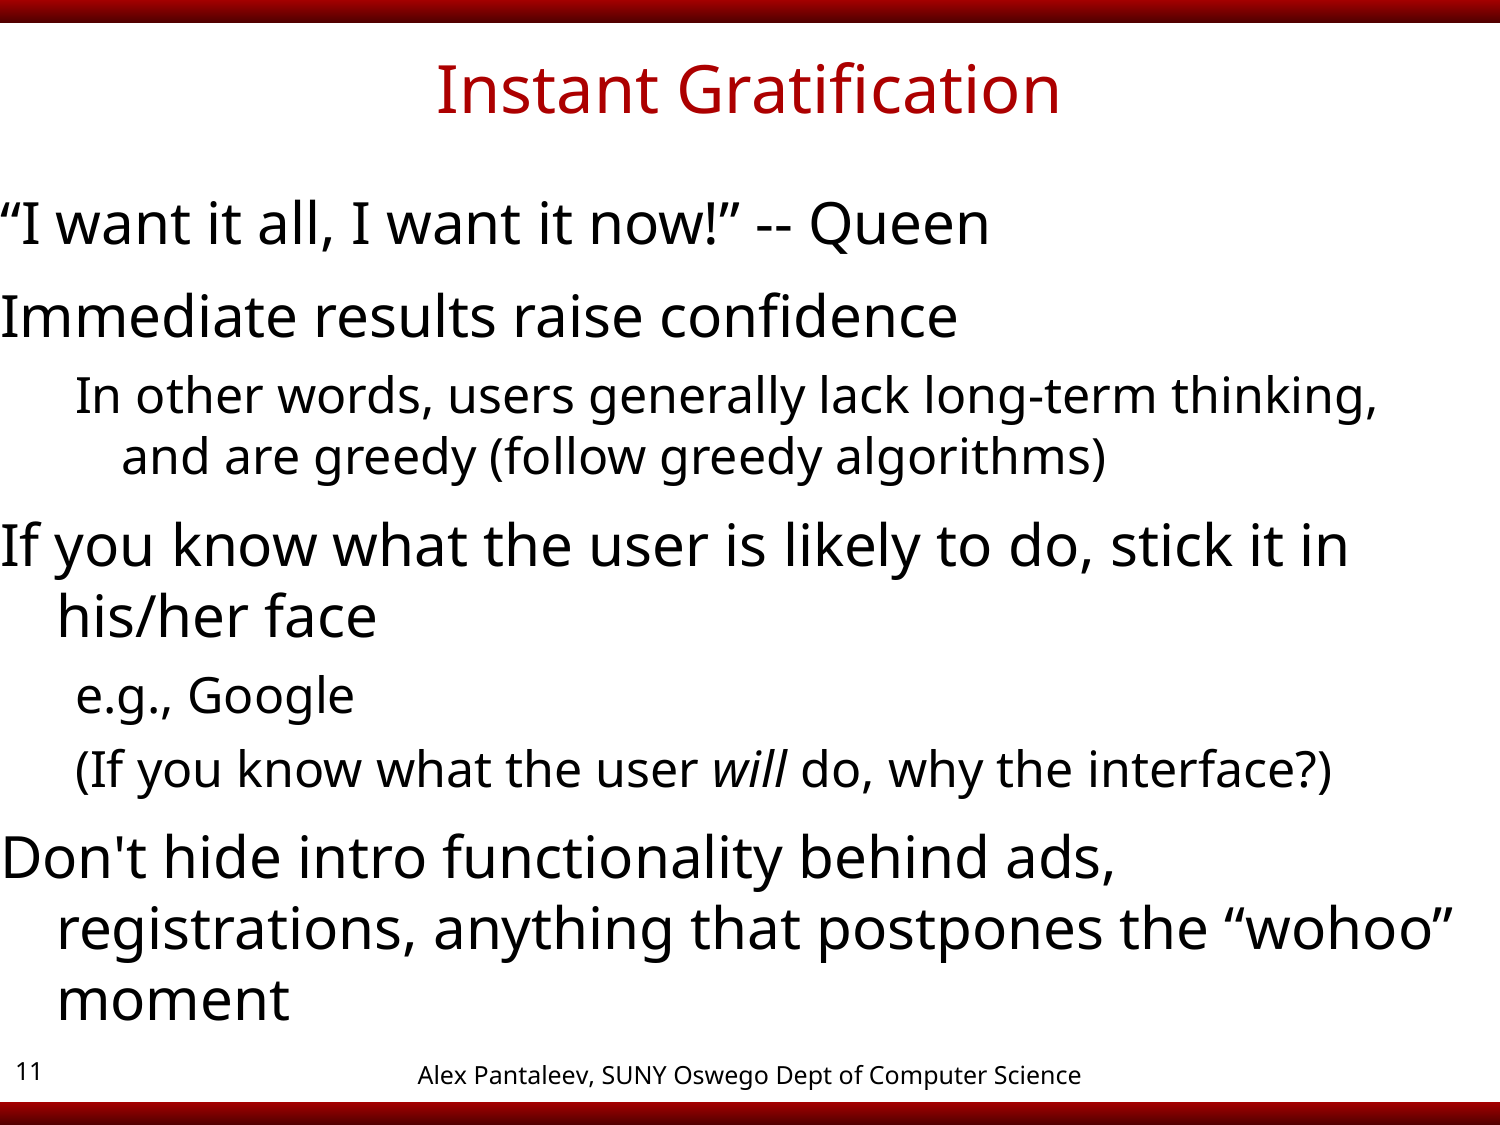

# Instant Gratification
“I want it all, I want it now!” -- Queen
Immediate results raise confidence
In other words, users generally lack long-term thinking, and are greedy (follow greedy algorithms)
If you know what the user is likely to do, stick it in his/her face
e.g., Google
(If you know what the user will do, why the interface?)
Don't hide intro functionality behind ads, registrations, anything that postpones the “wohoo” moment
11